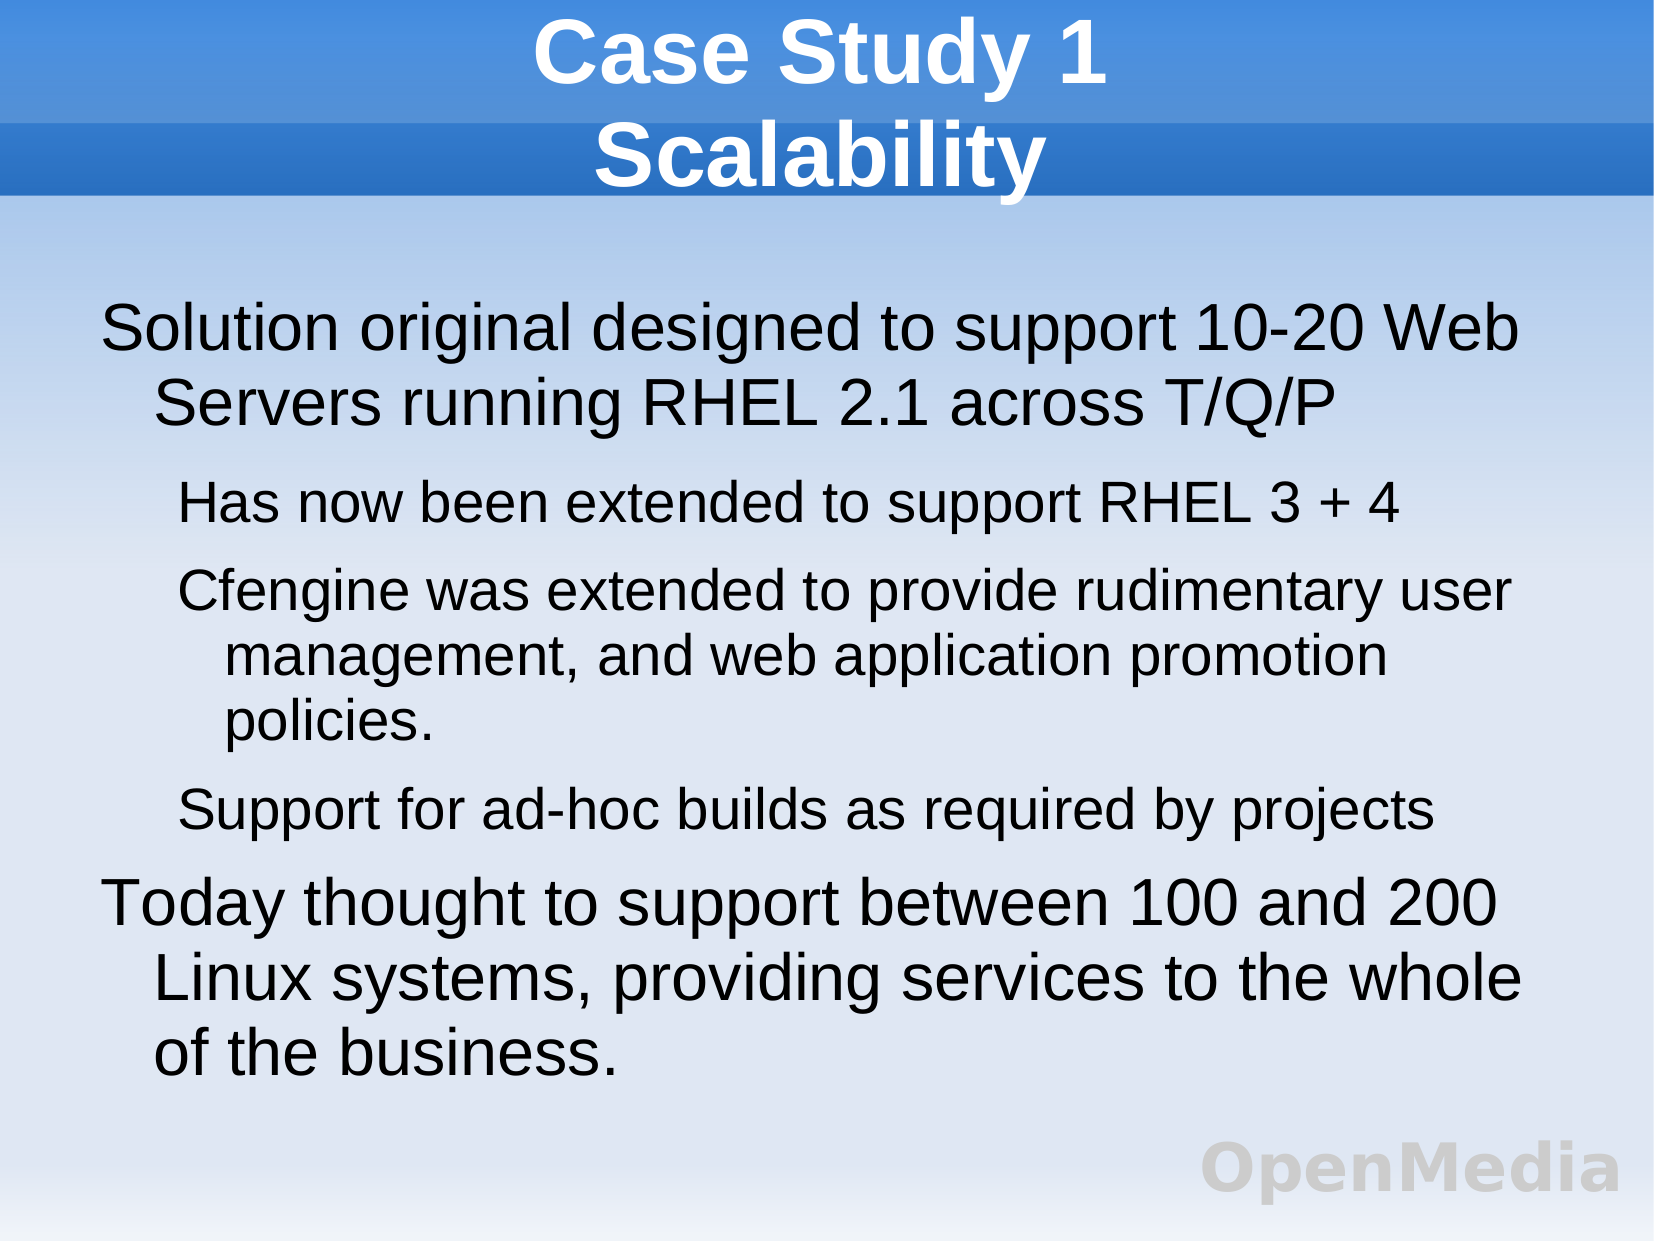

# Case Study 1 Scalability
Solution original designed to support 10-20 Web Servers running RHEL 2.1 across T/Q/P
Has now been extended to support RHEL 3 + 4
Cfengine was extended to provide rudimentary user management, and web application promotion policies.
Support for ad-hoc builds as required by projects
Today thought to support between 100 and 200 Linux systems, providing services to the whole of the business.
29